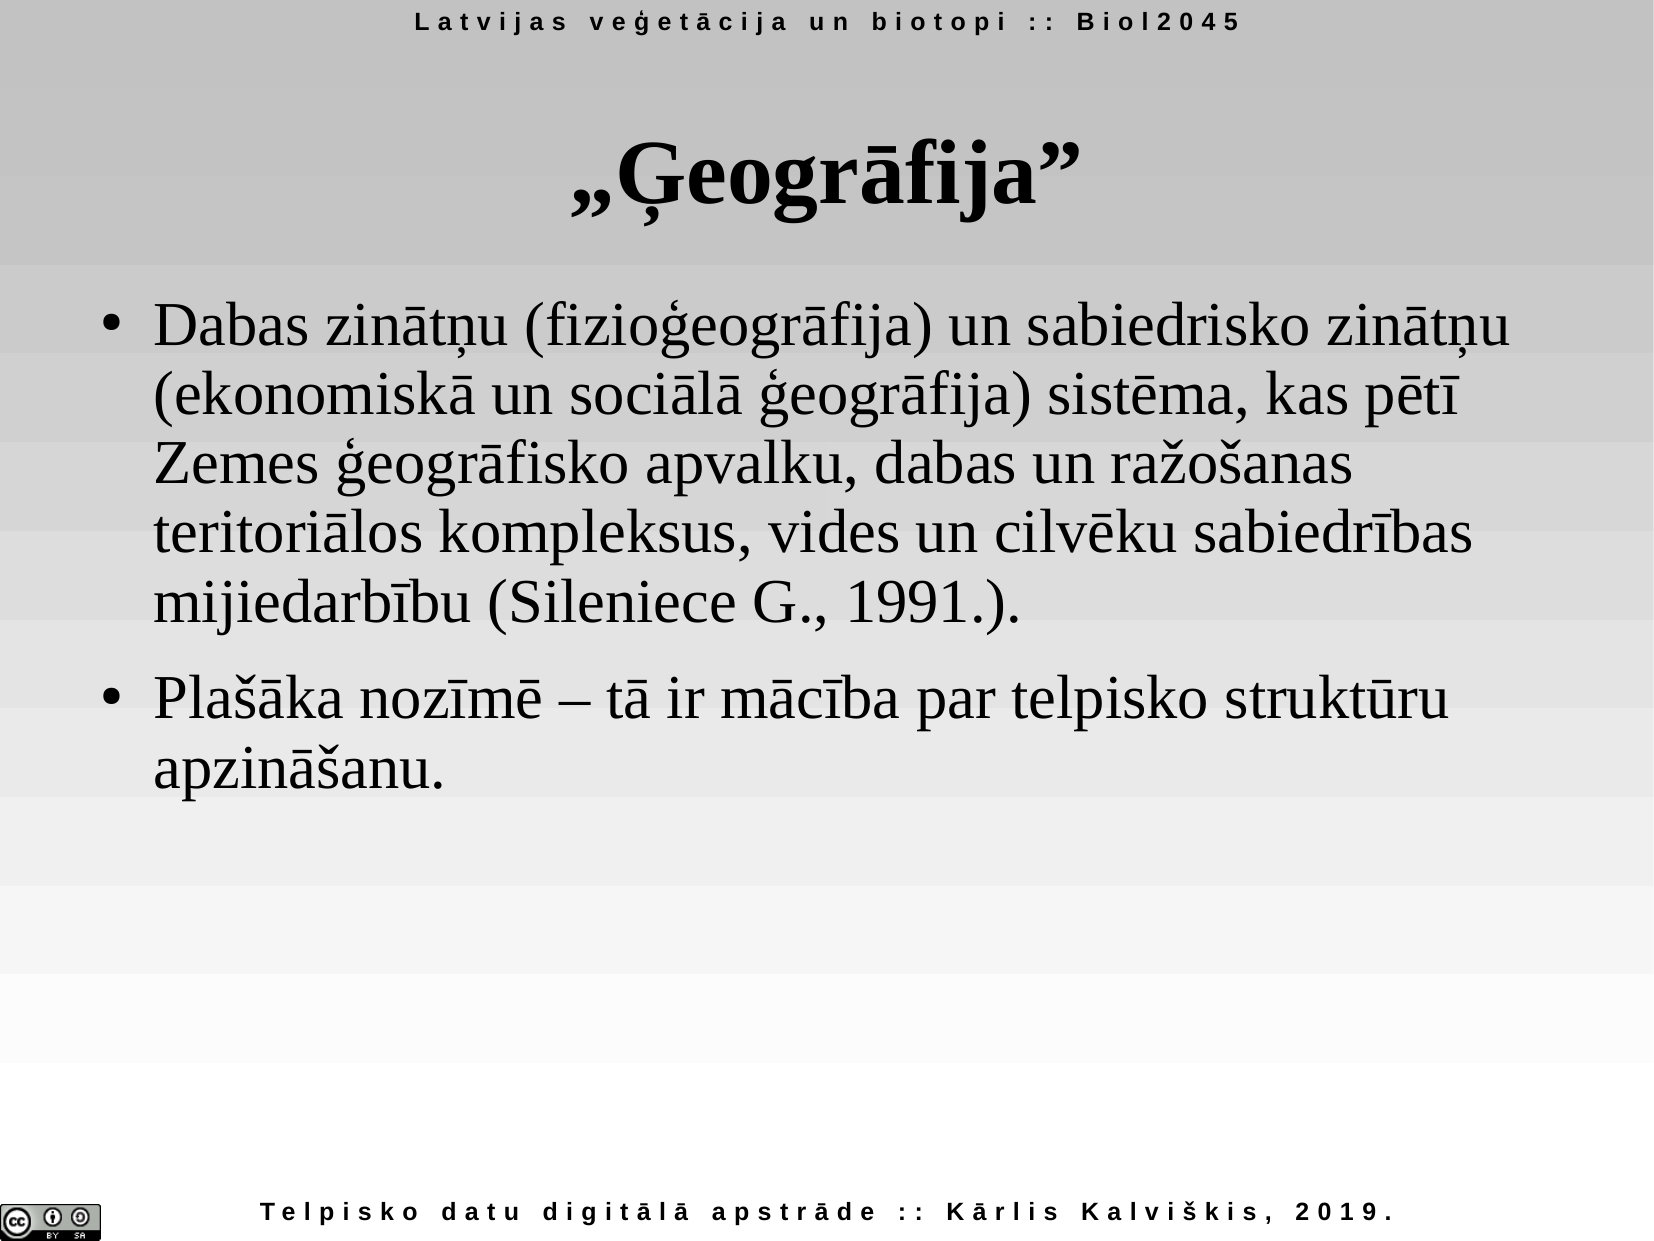

# „Ģeogrāfija”
Dabas zinātņu (fizioģeogrāfija) un sabiedrisko zinātņu (ekonomiskā un sociālā ģeogrāfija) sistēma, kas pētī Zemes ģeogrāfisko apvalku, dabas un ražošanas teritoriālos kompleksus, vides un cilvēku sabiedrības mijiedarbību (Sileniece G., 1991.).
Plašāka nozīmē – tā ir mācība par telpisko struktūru apzināšanu.